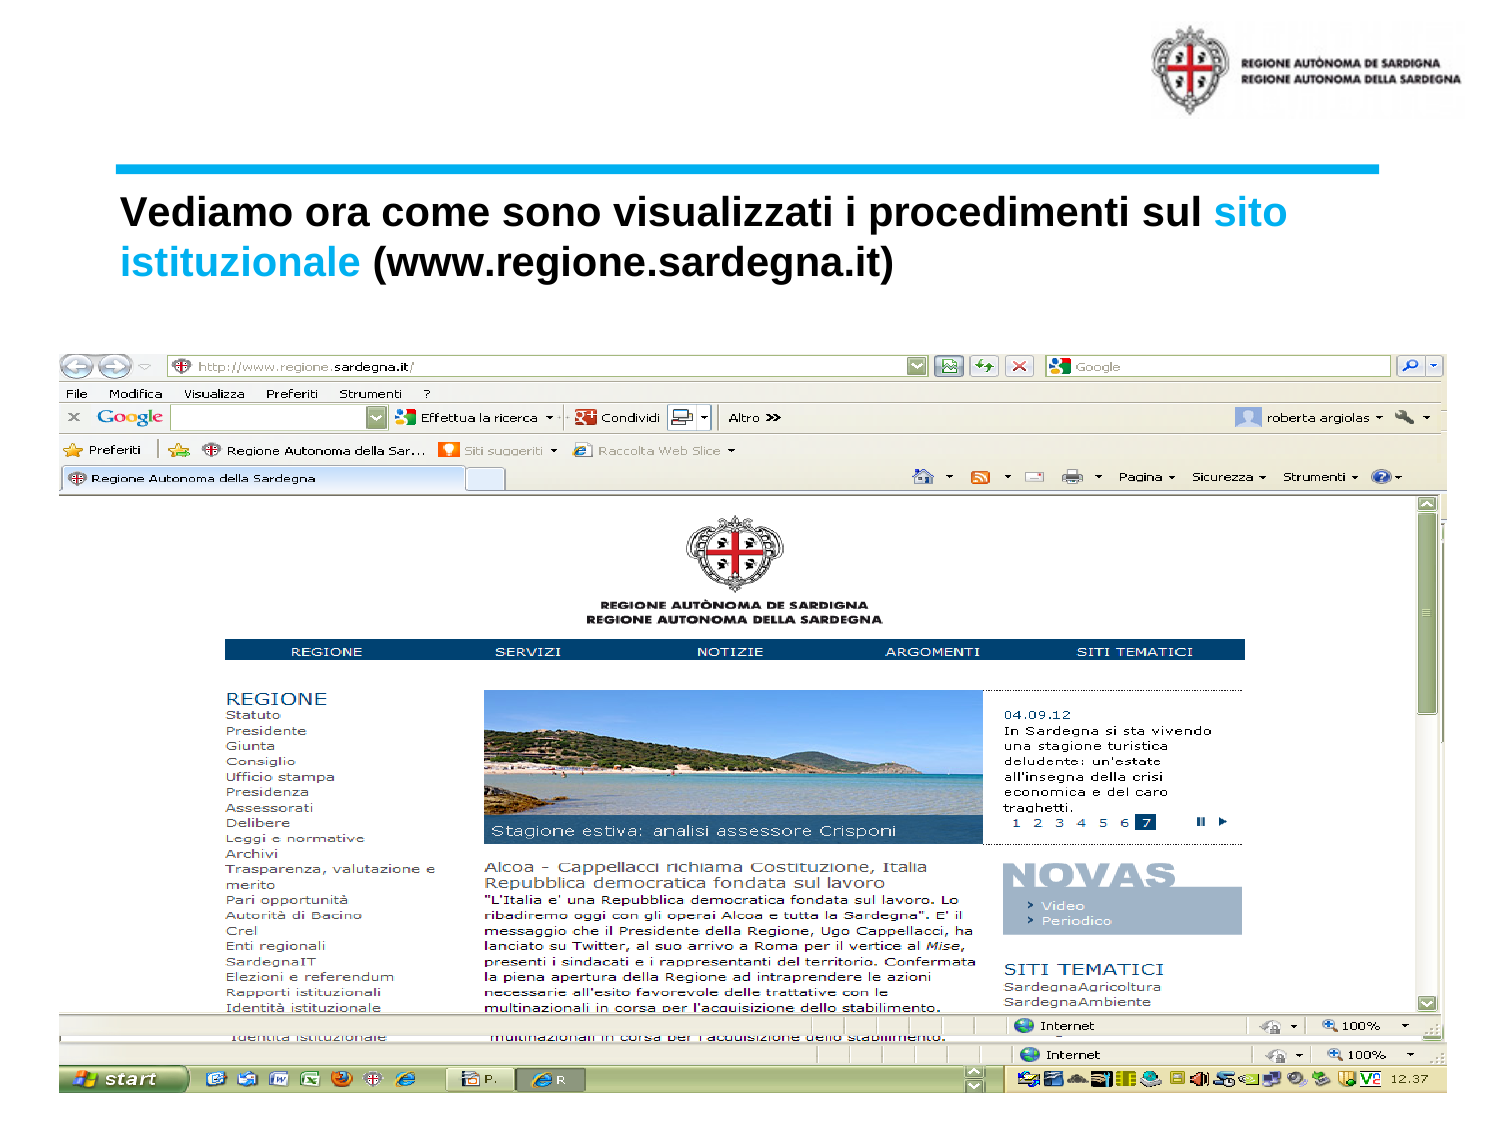

Vediamo ora come sono visualizzati i procedimenti sul sito istituzionale (www.regione.sardegna.it)
Titolo della presentazione
Cagliari, 16 Marzo 2009
13